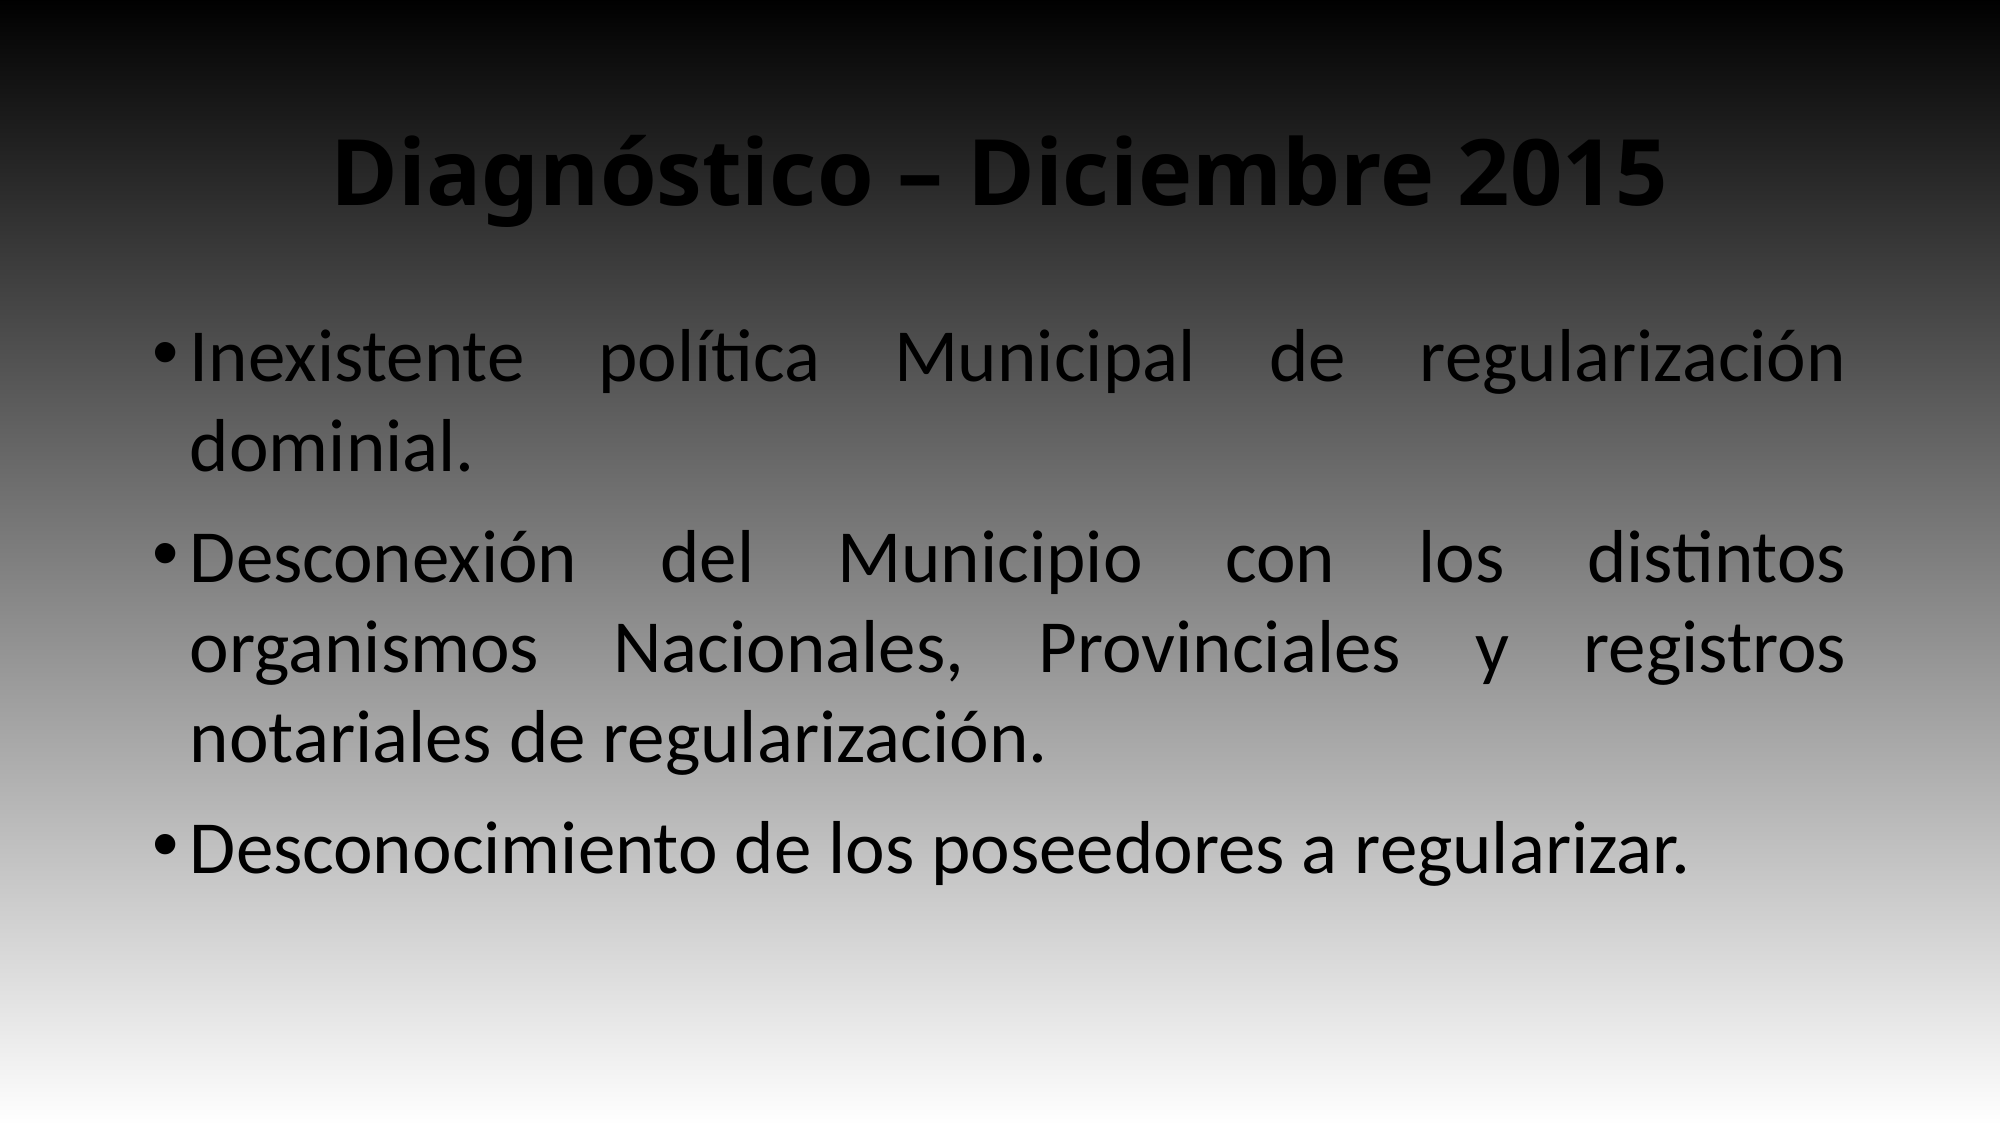

# Diagnóstico – Diciembre 2015
Inexistente política Municipal de regularización dominial.
Desconexión del Municipio con los distintos organismos Nacionales, Provinciales y registros notariales de regularización.
Desconocimiento de los poseedores a regularizar.